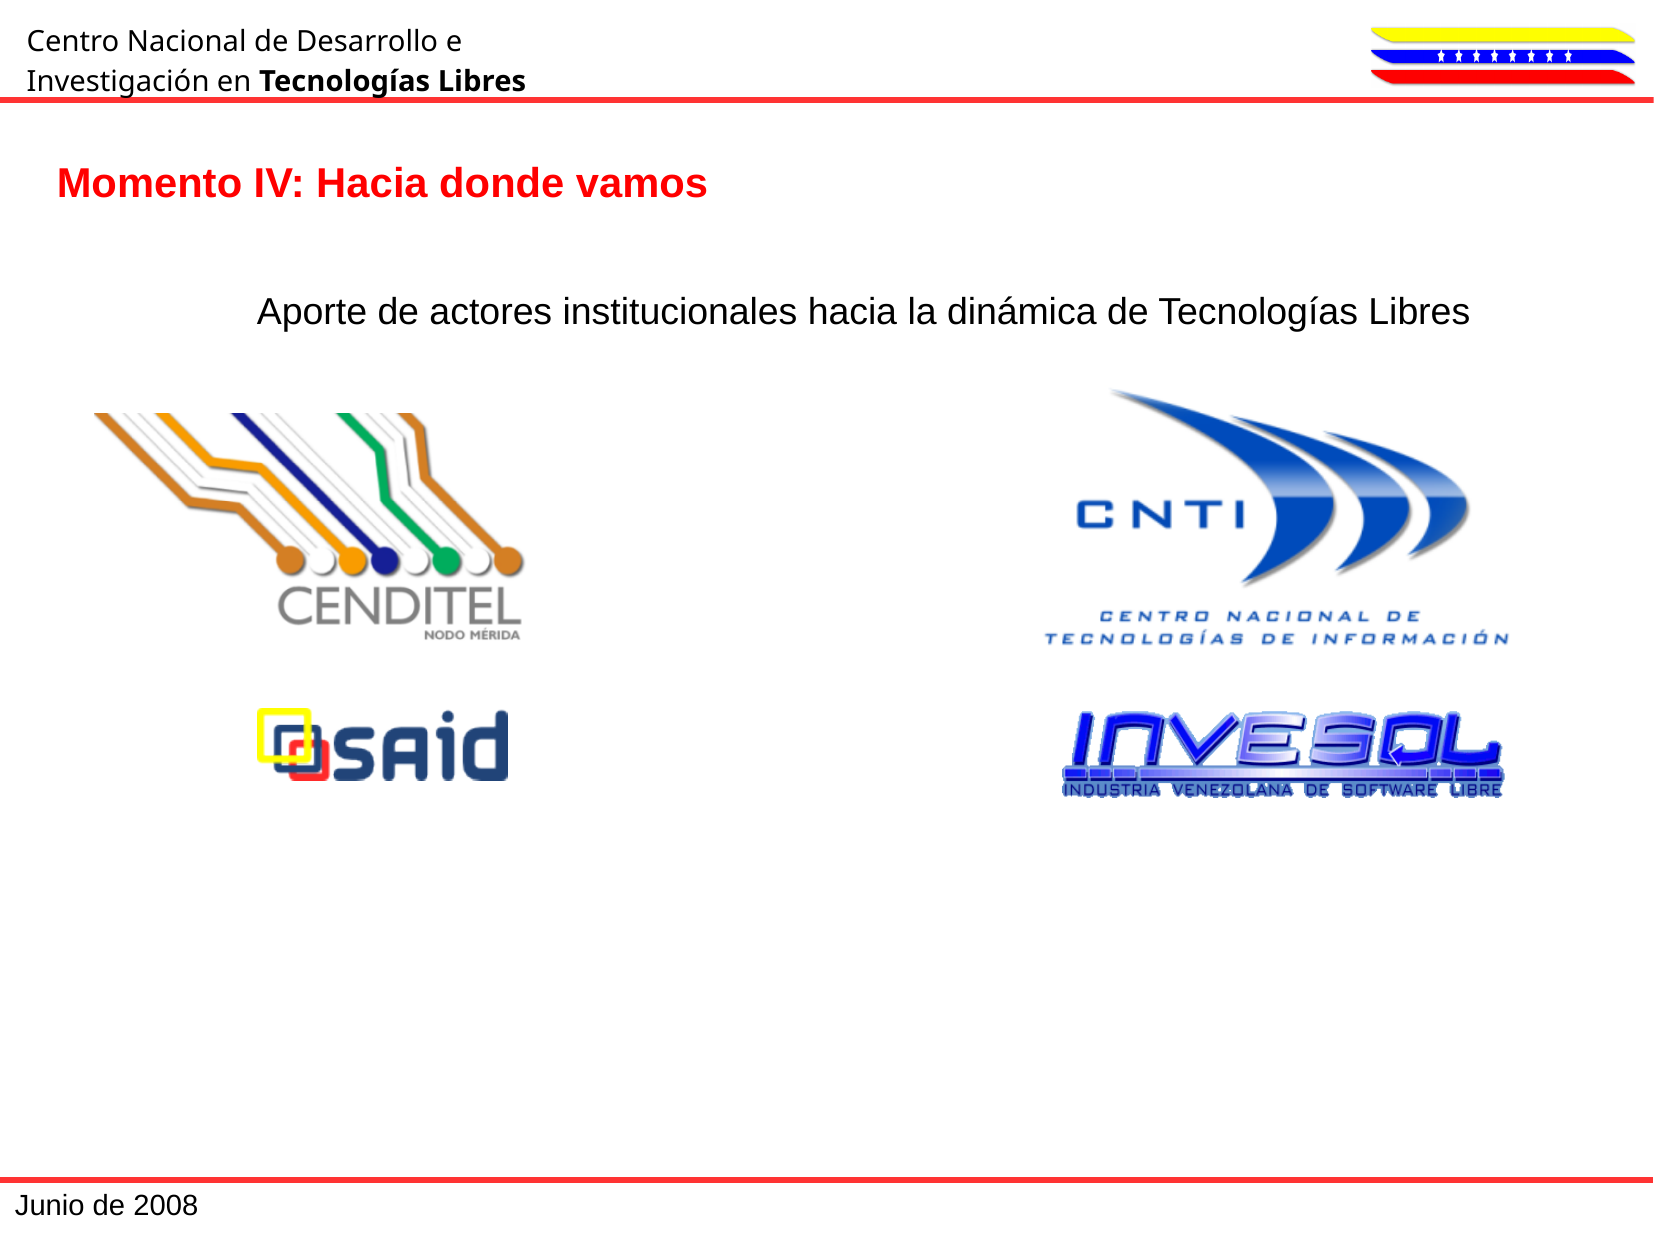

Momento IV: Hacia donde vamos
Aporte de actores institucionales hacia la dinámica de Tecnologías Libres